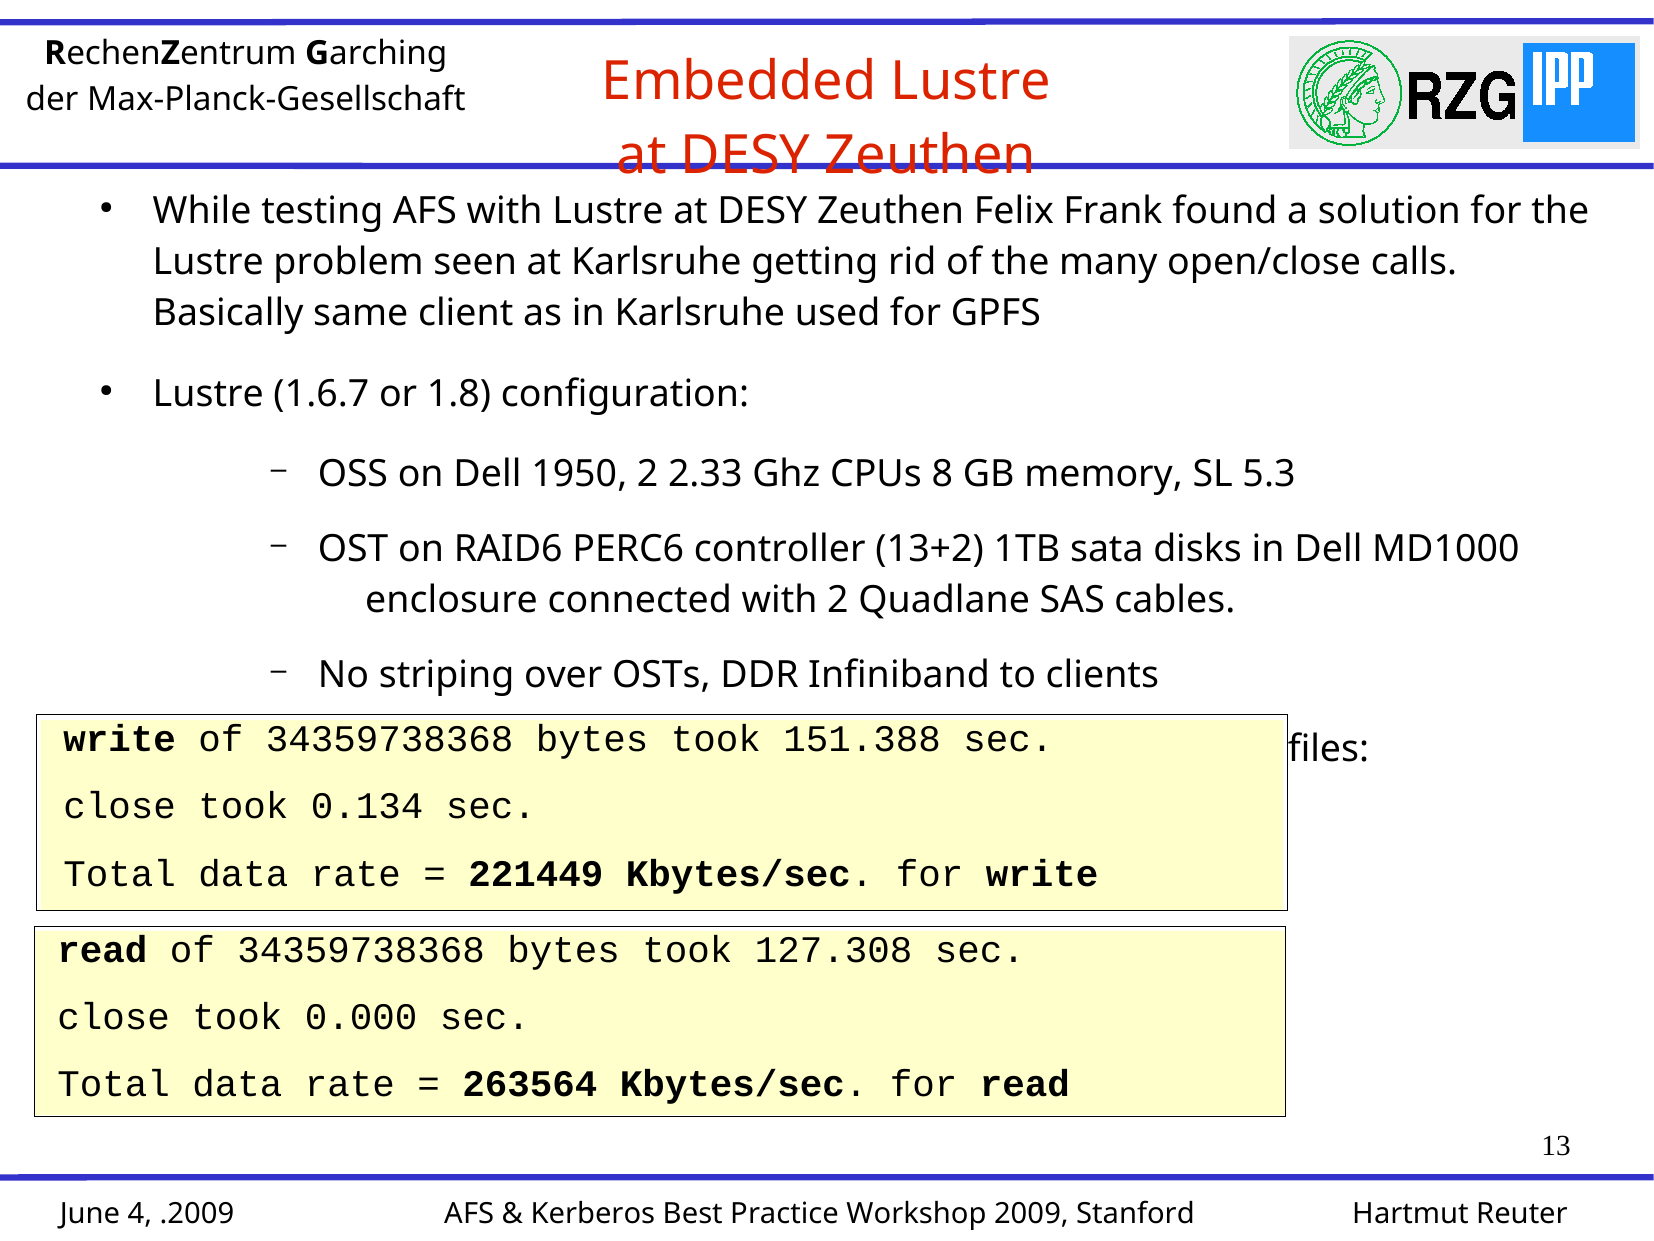

Embedded Lustre
 at DESY Zeuthen
# While testing AFS with Lustre at DESY Zeuthen Felix Frank found a solution for the Lustre problem seen at Karlsruhe getting rid of the many open/close calls. Basically same client as in Karlsruhe used for GPFS
Lustre (1.6.7 or 1.8) configuration:
OSS on Dell 1950, 2 2.33 Ghz CPUs 8 GB memory, SL 5.3
OST on RAID6 PERC6 controller (13+2) 1TB sata disks in Dell MD1000 enclosure connected with 2 Quadlane SAS cables.
No striping over OSTs, DDR Infiniband to clients
Felix tested the performance with sequential write/read of large files:
 write of 34359738368 bytes took 151.388 sec.
 close took 0.134 sec.
 Total data rate = 221449 Kbytes/sec. for write
 read of 34359738368 bytes took 127.308 sec.
 close took 0.000 sec.
 Total data rate = 263564 Kbytes/sec. for read
13